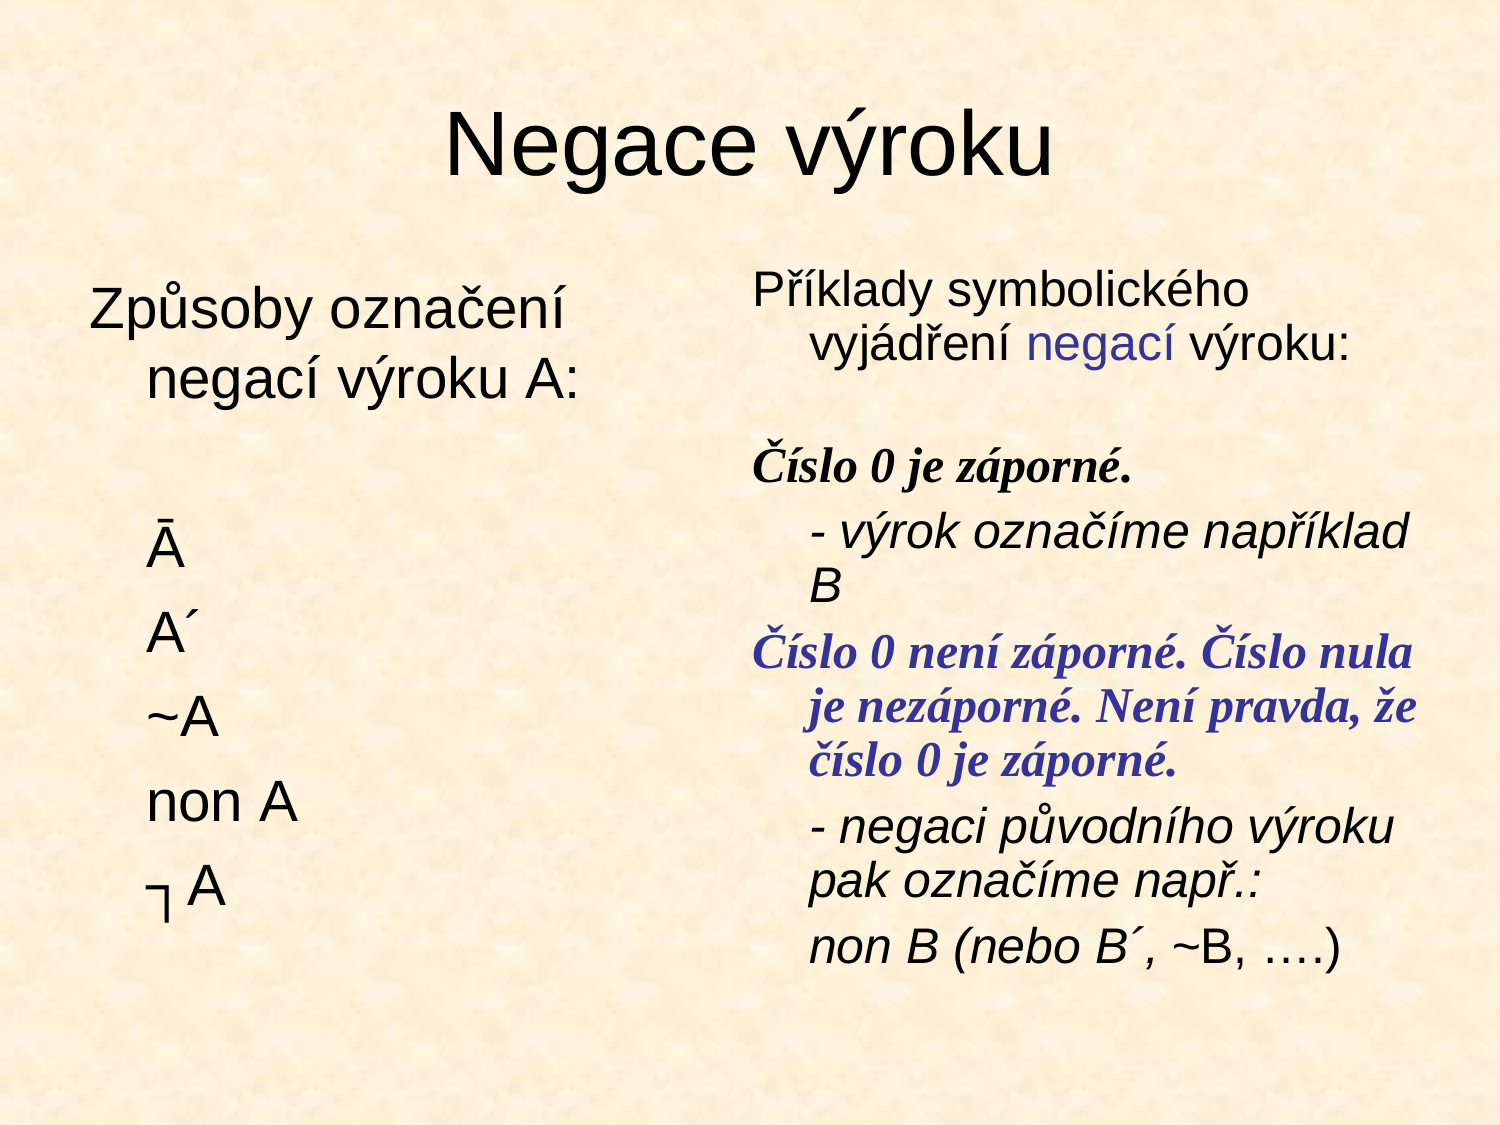

# Negace výroku
Příklady symbolického vyjádření negací výroku:
Číslo 0 je záporné.
	- výrok označíme například B
Číslo 0 není záporné. Číslo nula je nezáporné. Není pravda, že číslo 0 je záporné.
	- negaci původního výroku pak označíme např.:
	non B (nebo B´, ~B, ….)
Způsoby označení negací výroku A:
	Ā
	A´
	~A
	non A
	┐A